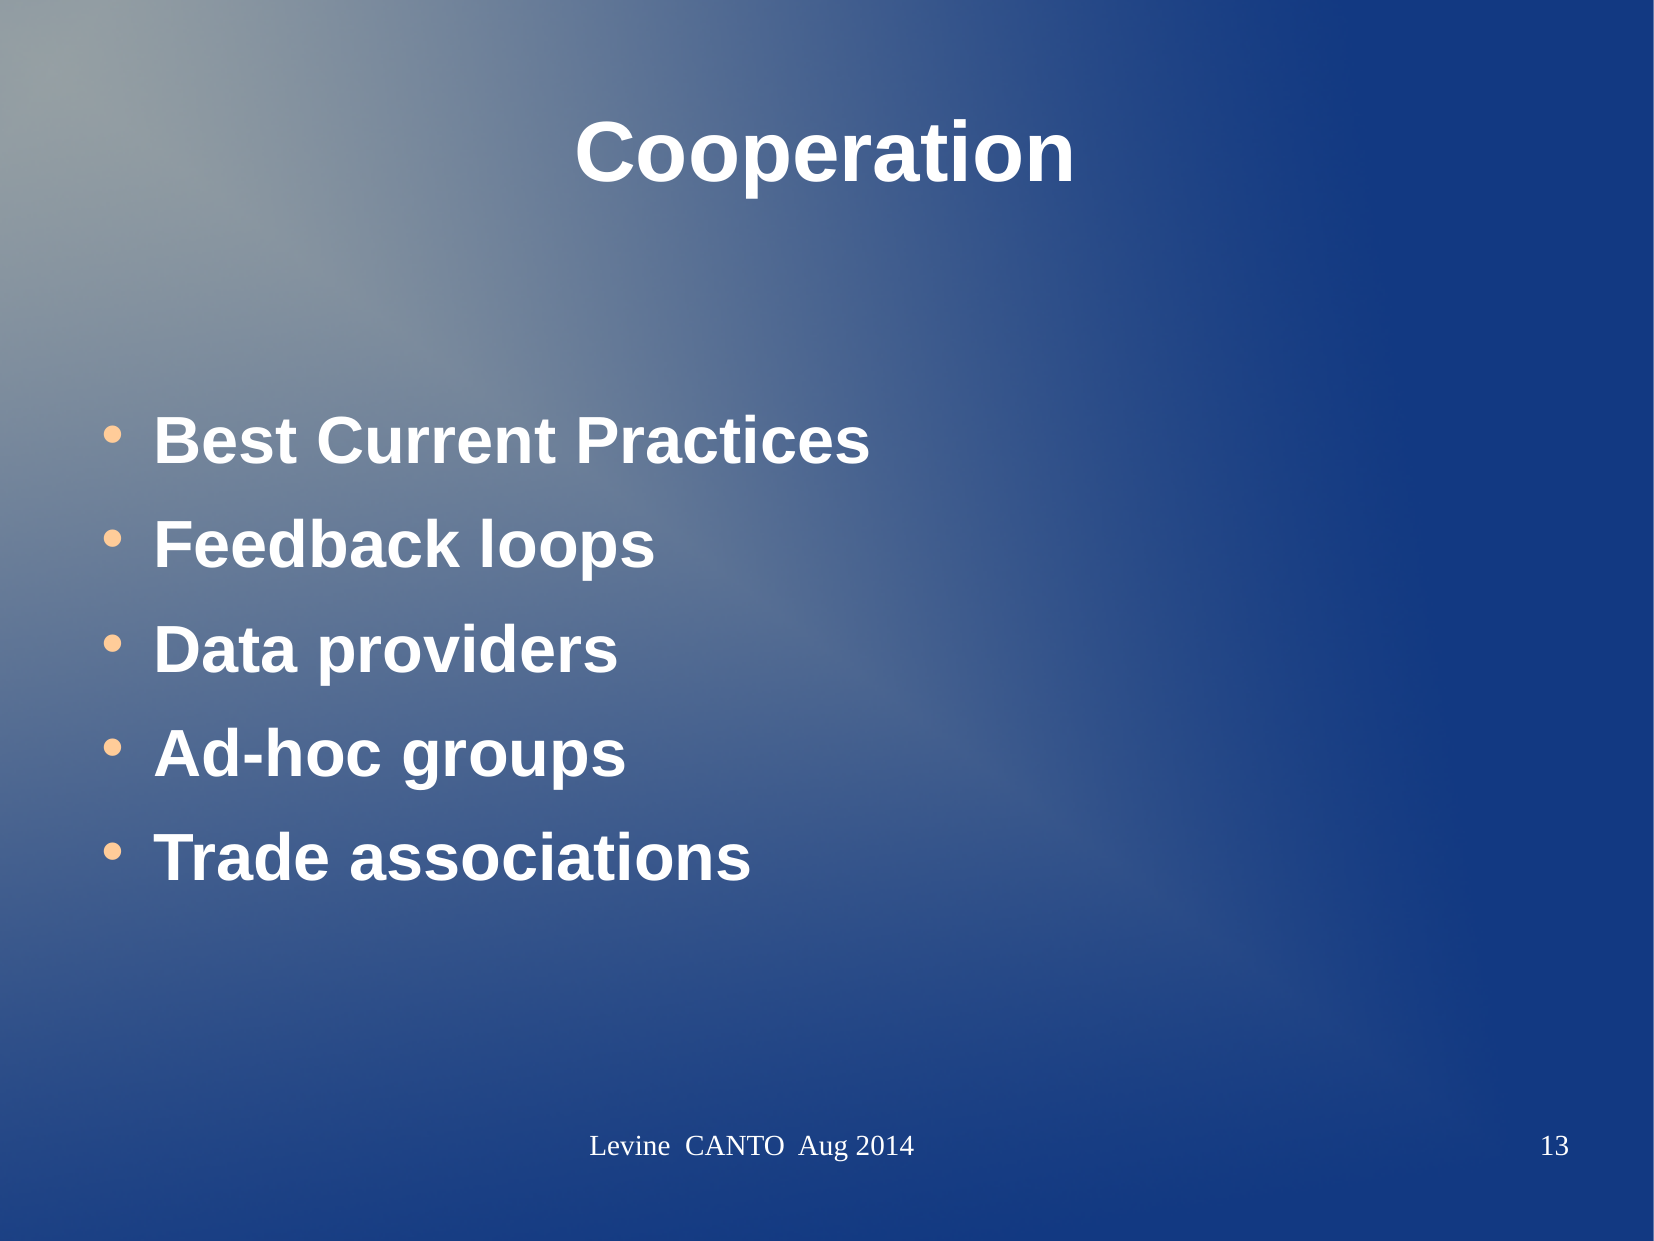

Cooperation
# Best Current Practices
Feedback loops
Data providers
Ad-hoc groups
Trade associations
Levine CANTO Aug 2014
13